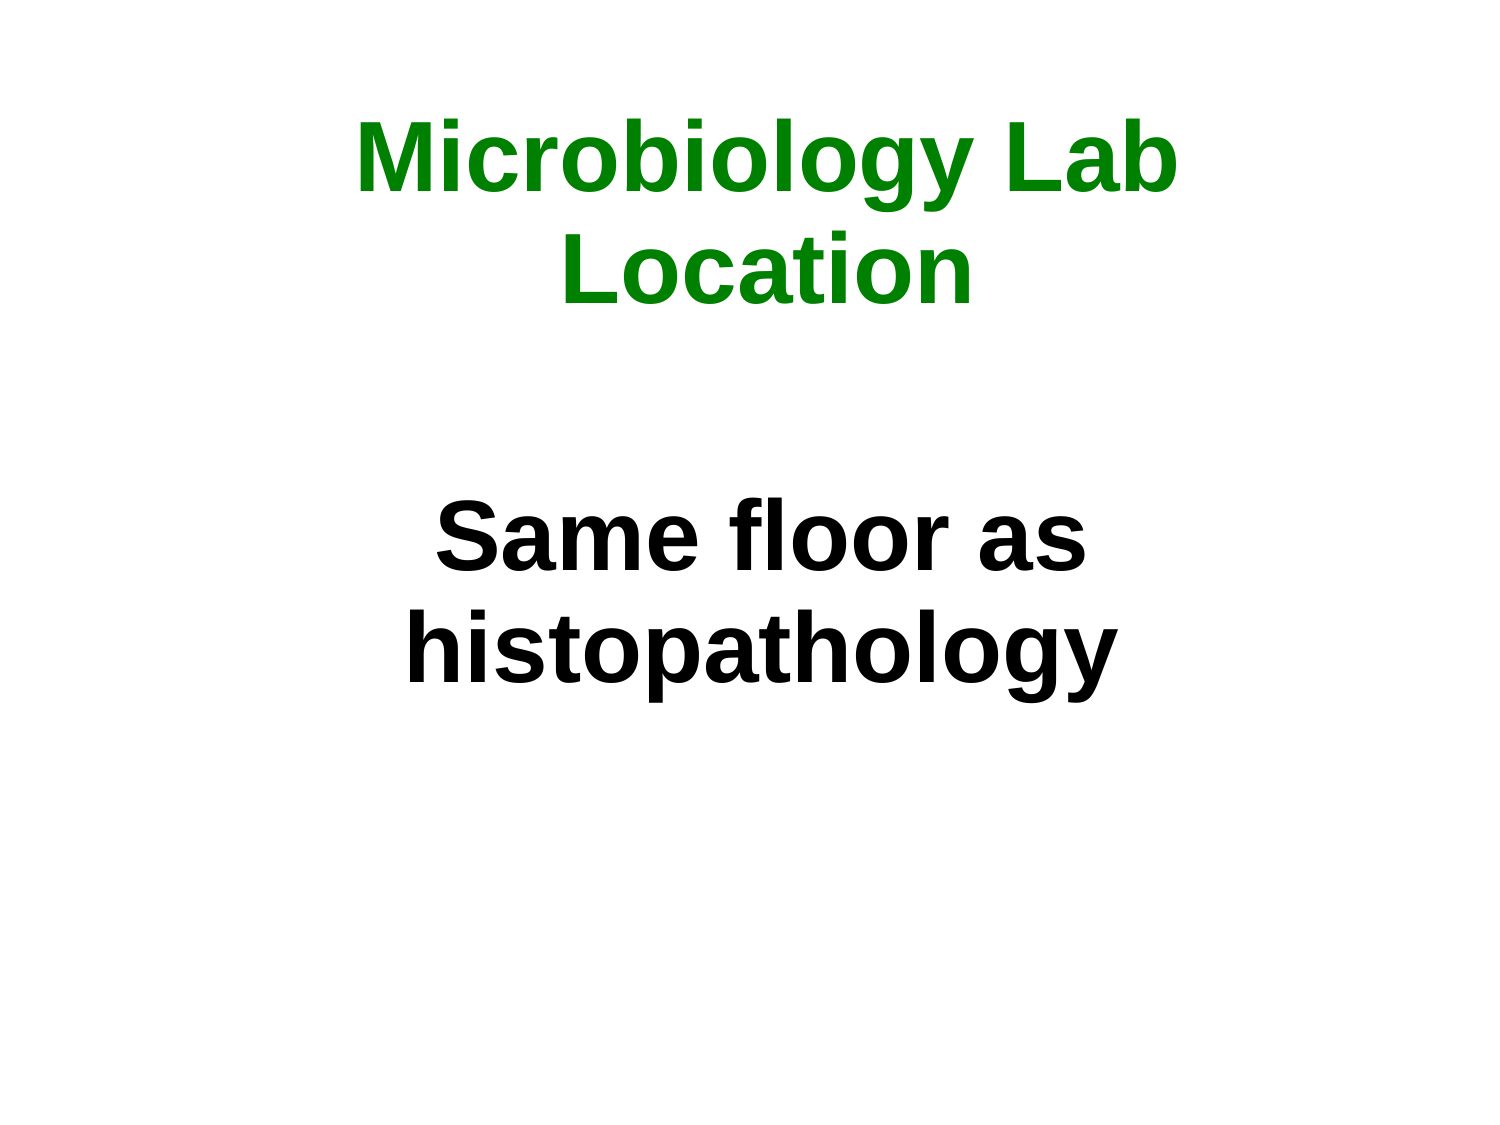

Microbiology Lab Location
Same floor as histopathology